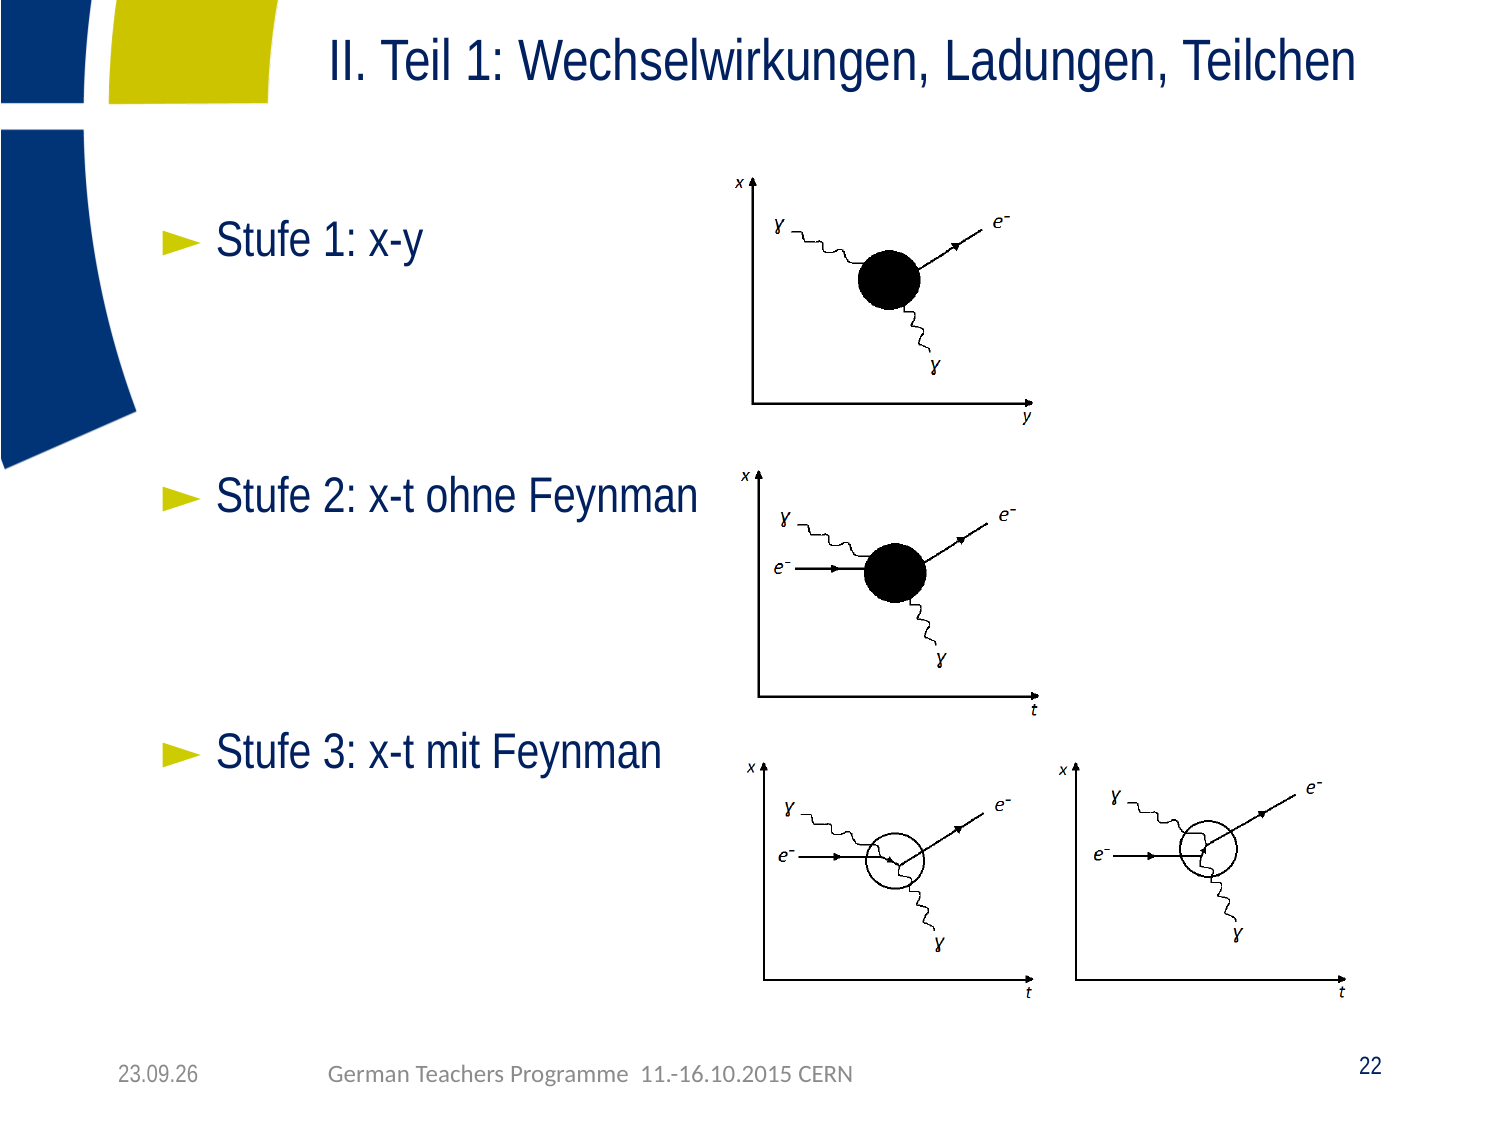

II. Teil 1: Wechselwirkungen, Ladungen, Teilchen
# Stufe 1: x-y
Stufe 2: x-t ohne Feynman
Stufe 3: x-t mit Feynman
German Teachers Programme 11.-16.10.2015 CERN